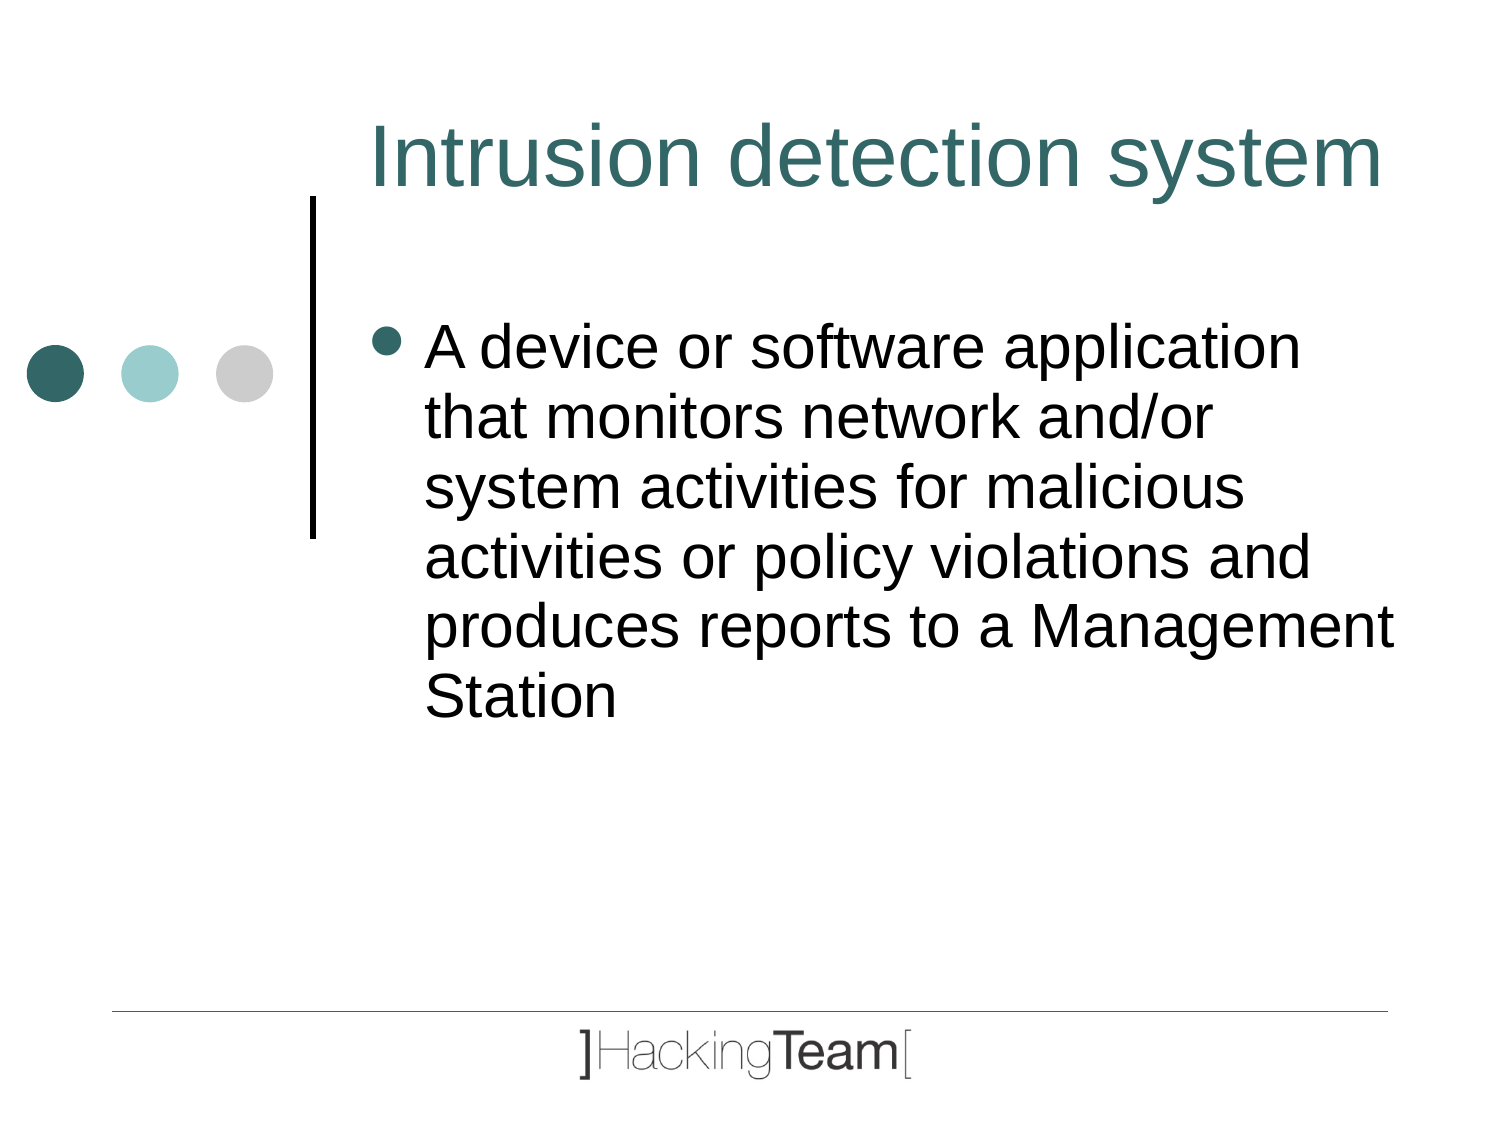

# Intrusion detection system
A device or software application that monitors network and/or system activities for malicious activities or policy violations and produces reports to a Management Station